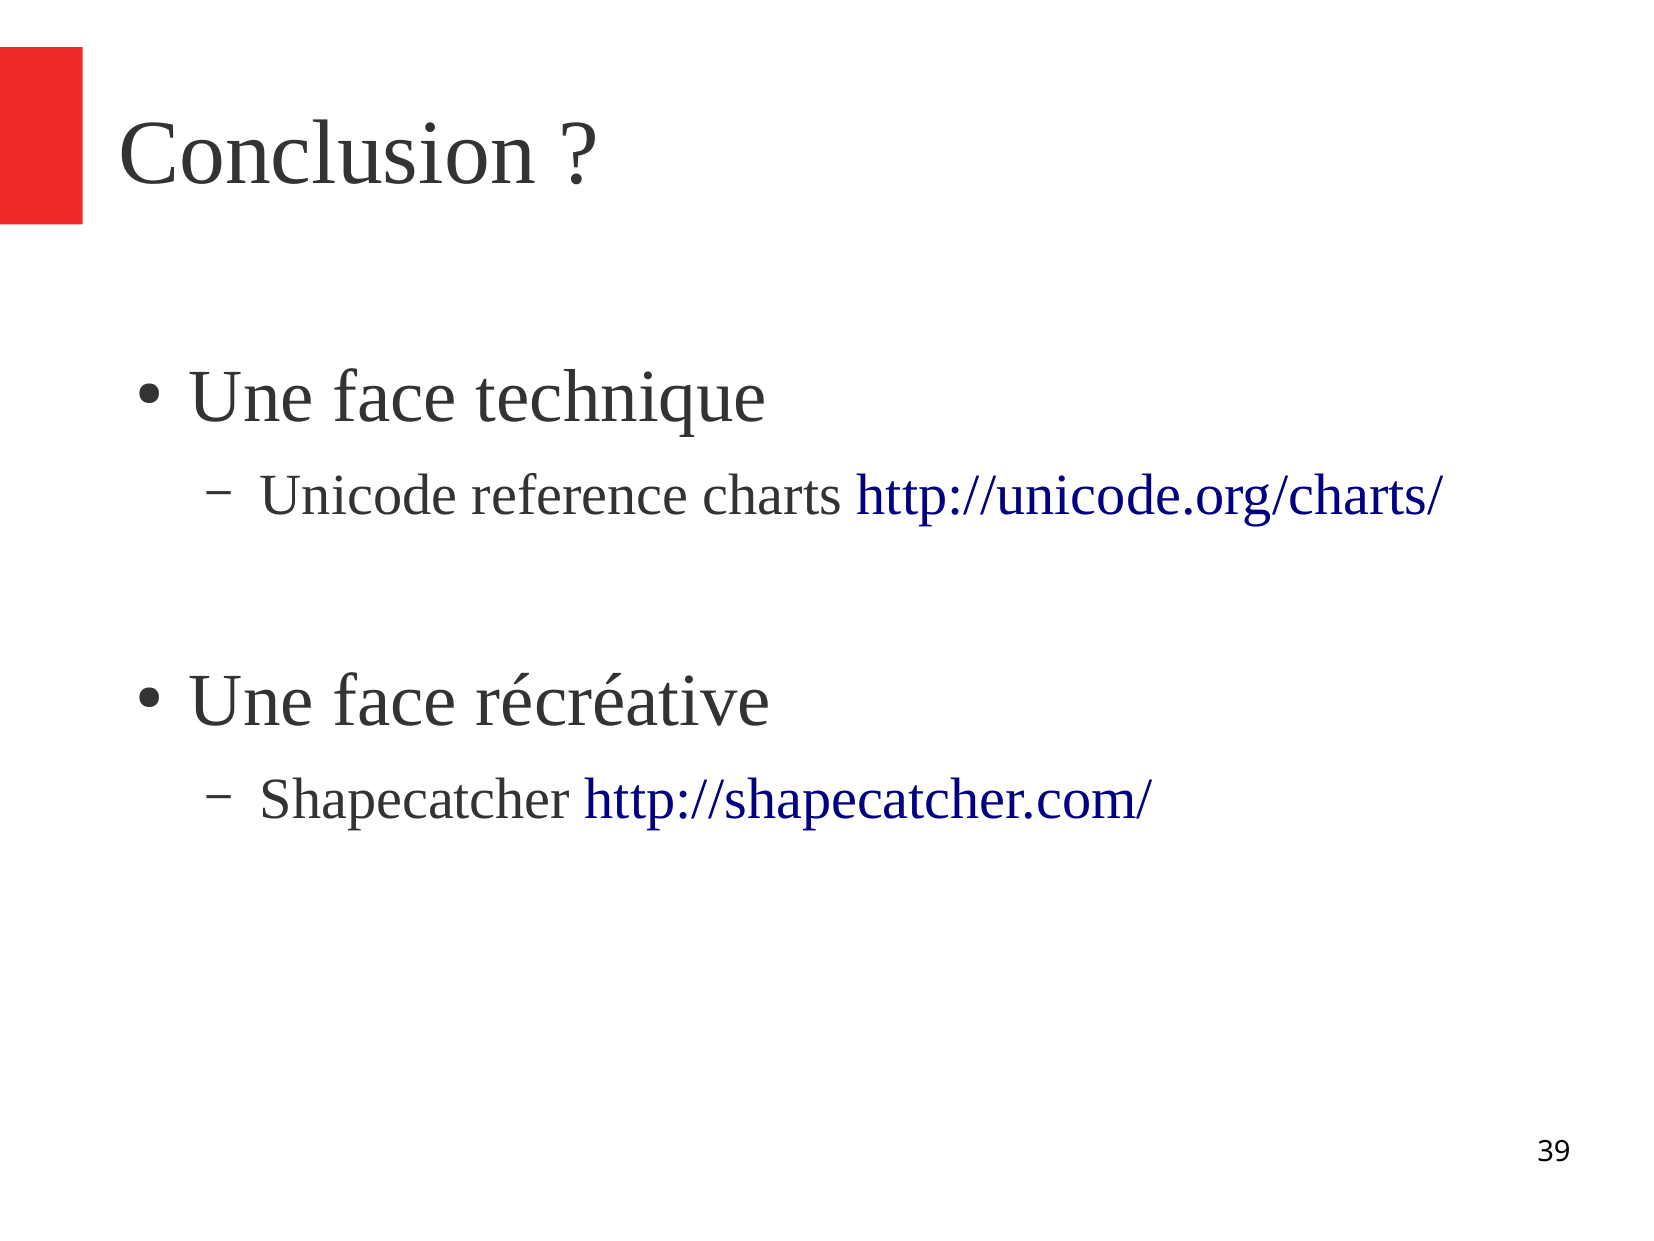

# Conclusion ?
Une face technique
Unicode reference charts http://unicode.org/charts/
Une face récréative
Shapecatcher http://shapecatcher.com/
39